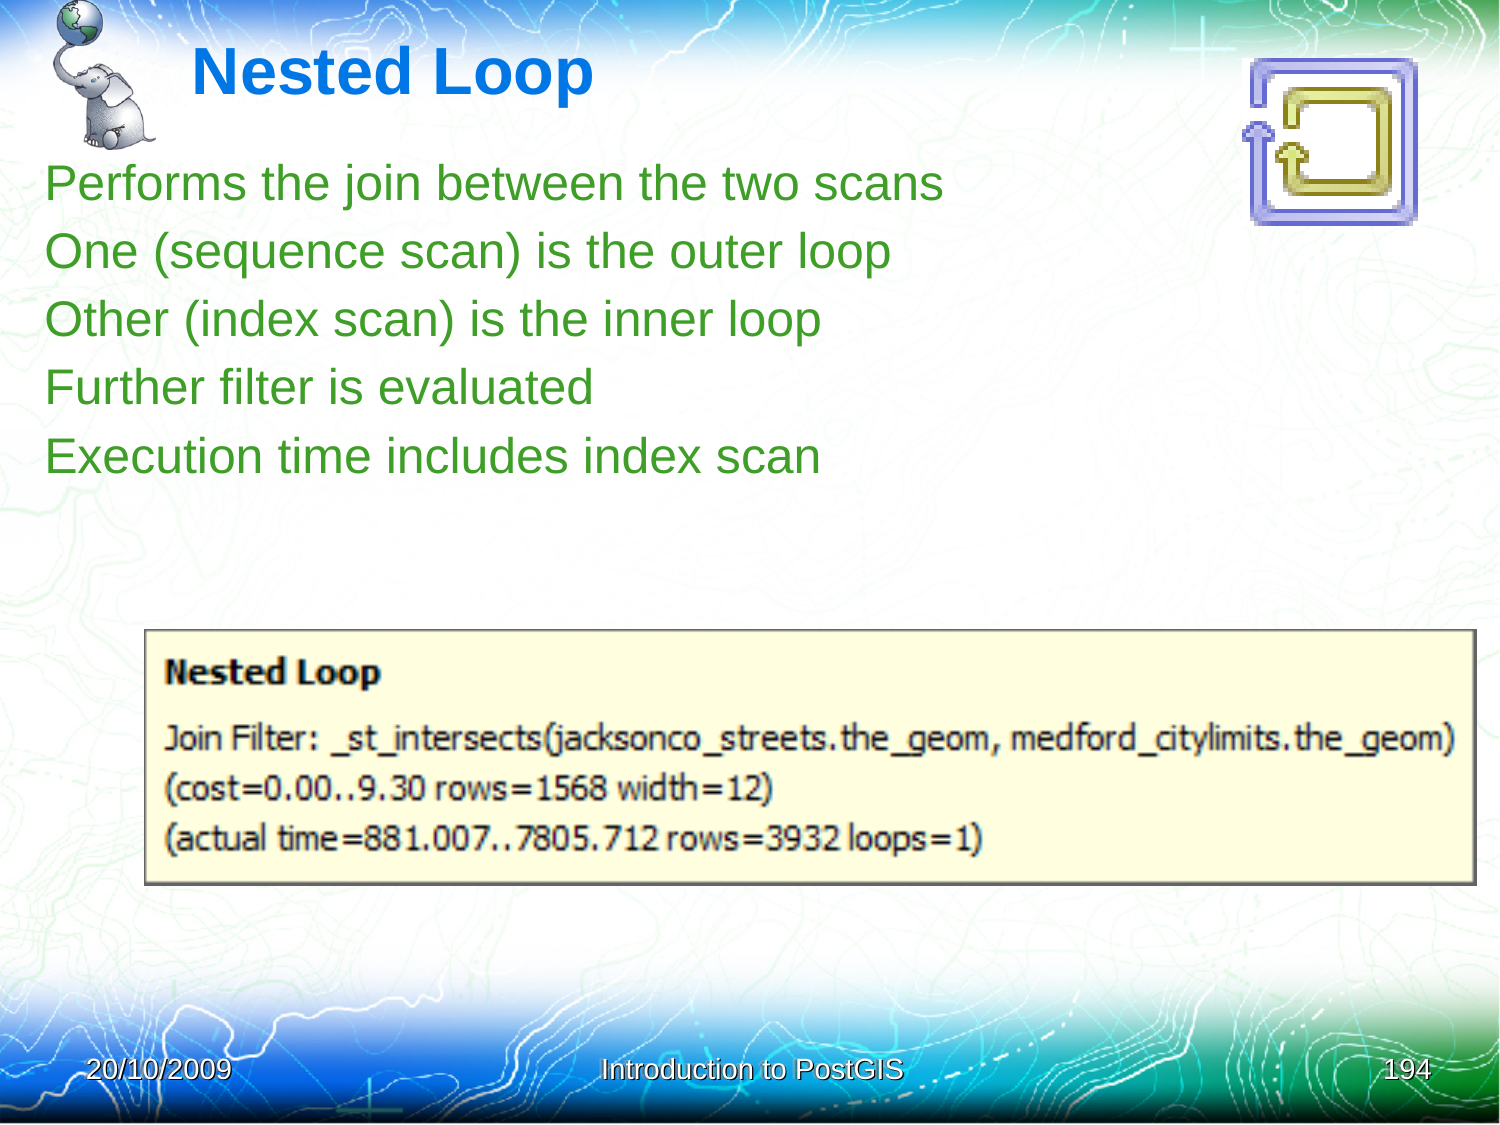

# Nested Loop
Performs the join between the two scans
One (sequence scan) is the outer loop
Other (index scan) is the inner loop
Further filter is evaluated
Execution time includes index scan
20/10/2009
Introduction to PostGIS
194